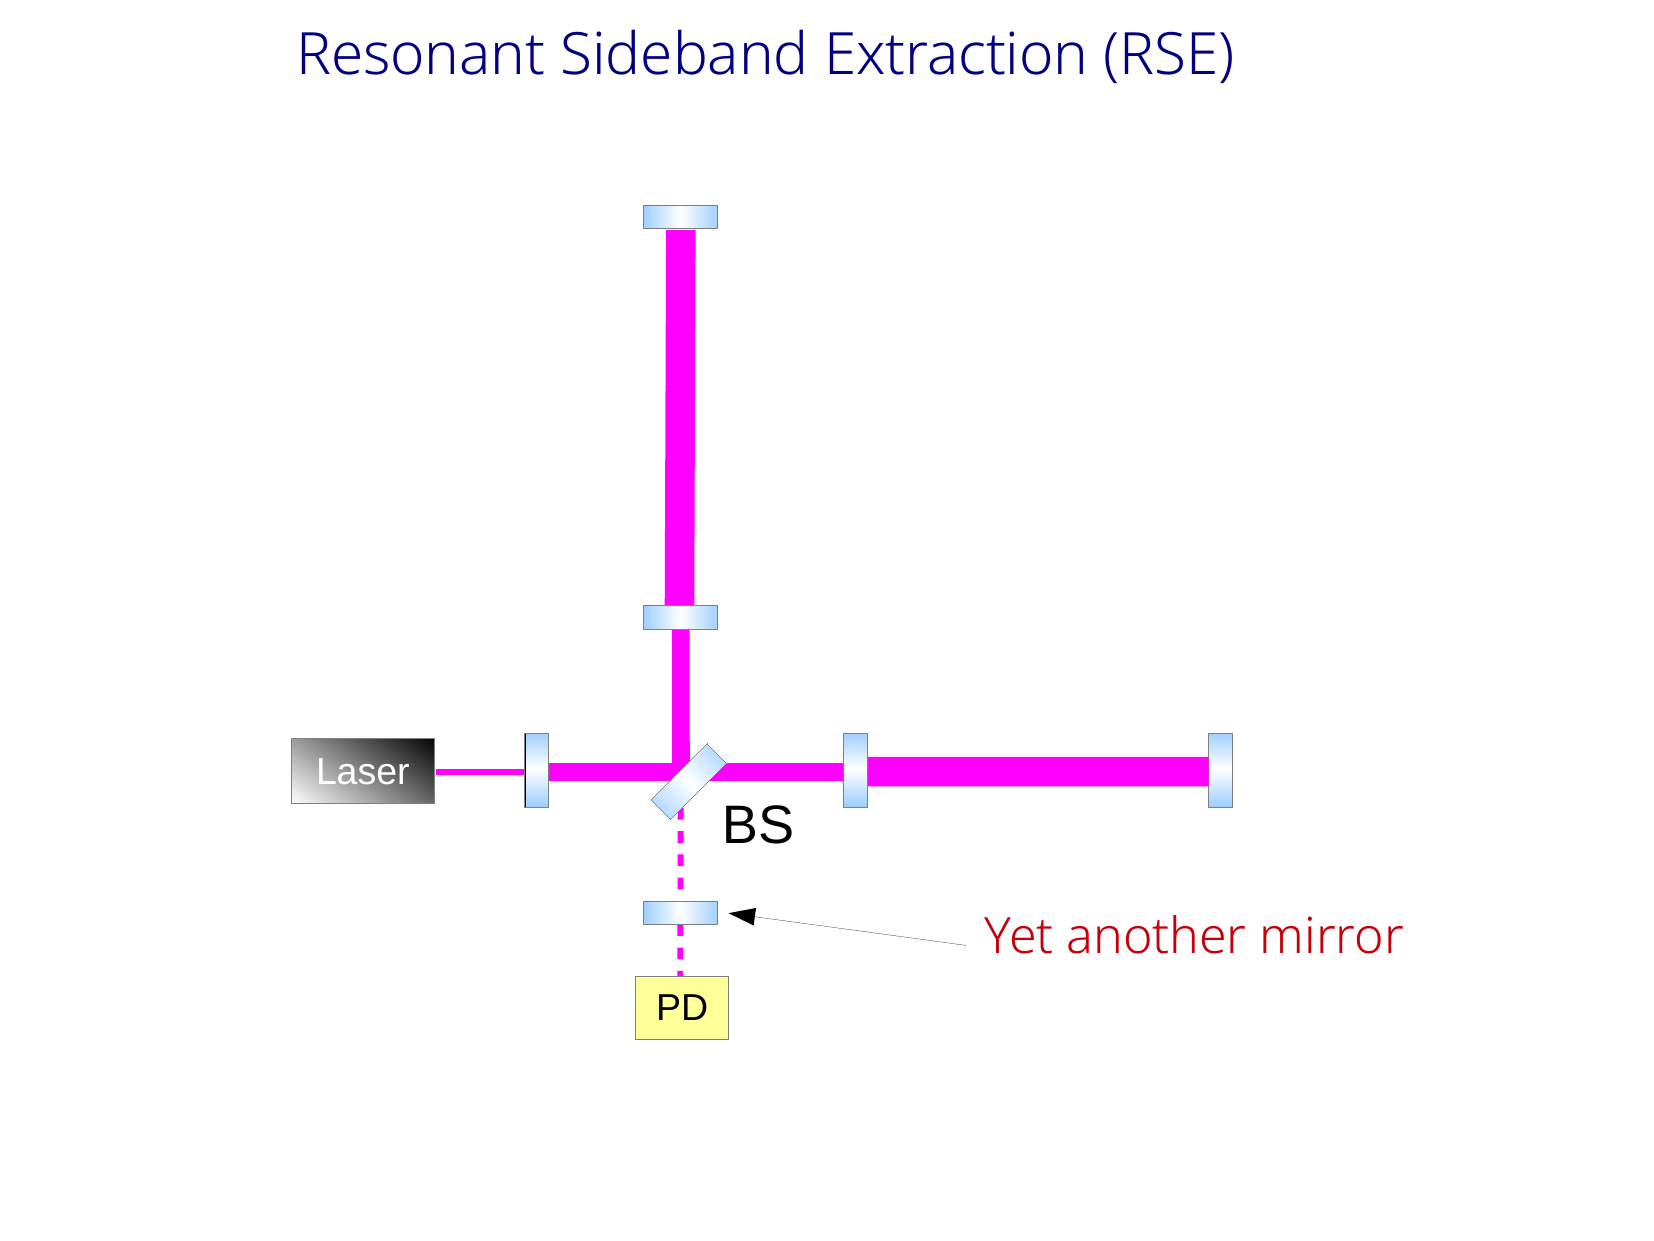

Resonant Sideband Extraction (RSE)
Laser
BS
Yet another mirror
PD